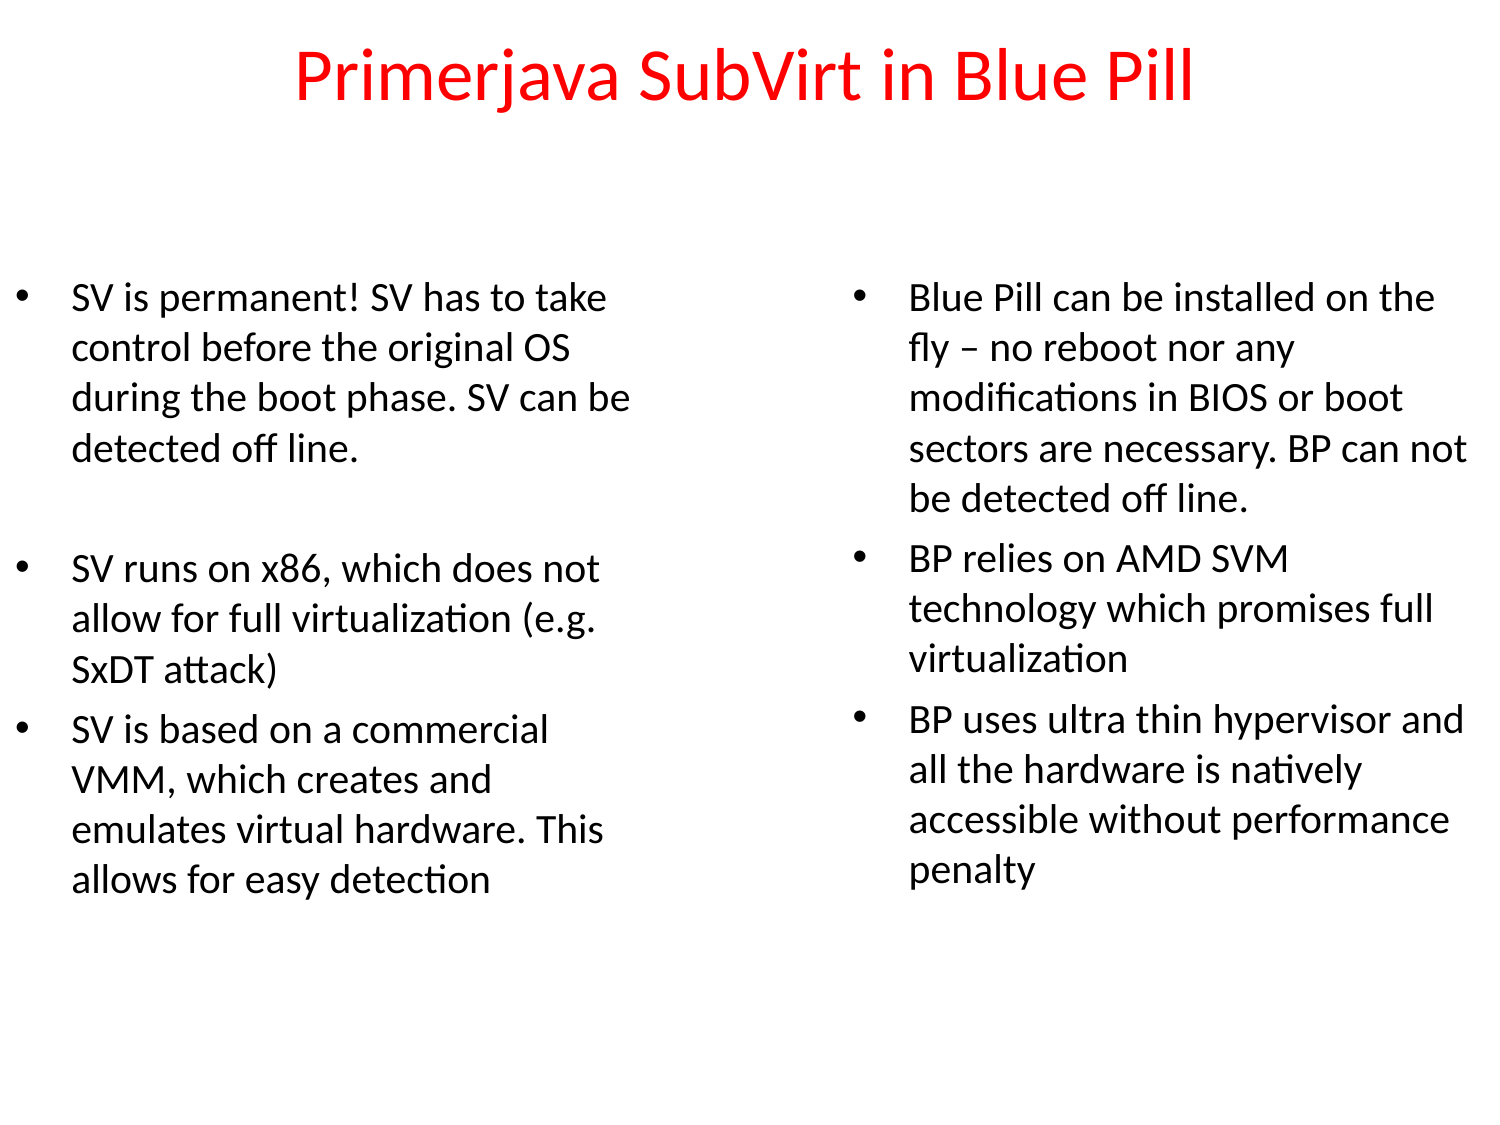

# Primerjava SubVirt in Blue Pill
SV is permanent! SV has to take control before the original OS during the boot phase. SV can be detected off line.
SV runs on x86, which does not allow for full virtualization (e.g. SxDT attack)
SV is based on a commercial VMM, which creates and emulates virtual hardware. This allows for easy detection
Blue Pill can be installed on the fly – no reboot nor any modifications in BIOS or boot sectors are necessary. BP can not be detected off line.
BP relies on AMD SVM technology which promises full virtualization
BP uses ultra thin hypervisor and all the hardware is natively accessible without performance penalty